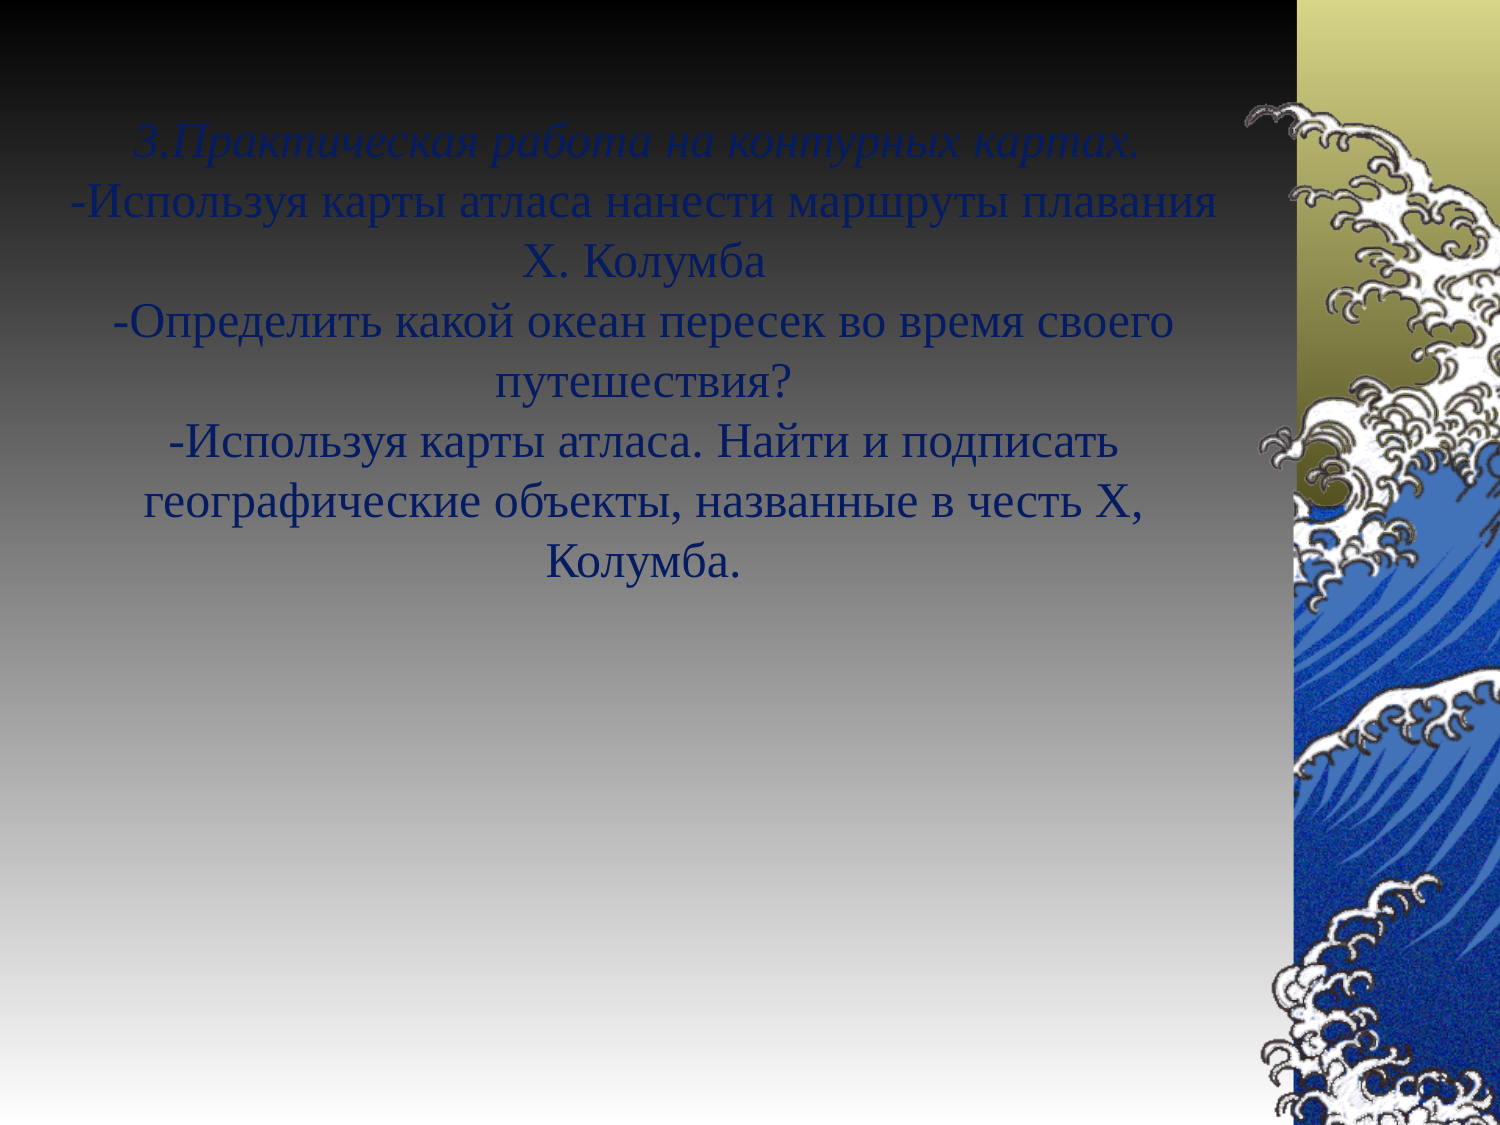

# 3.Практическая работа на контурных картах. -Используя карты атласа нанести маршруты плавания Х. Колумба -Определить какой океан пересек во время своего путешествия? -Используя карты атласа. Найти и подписать географические объекты, названные в честь Х, Колумба.